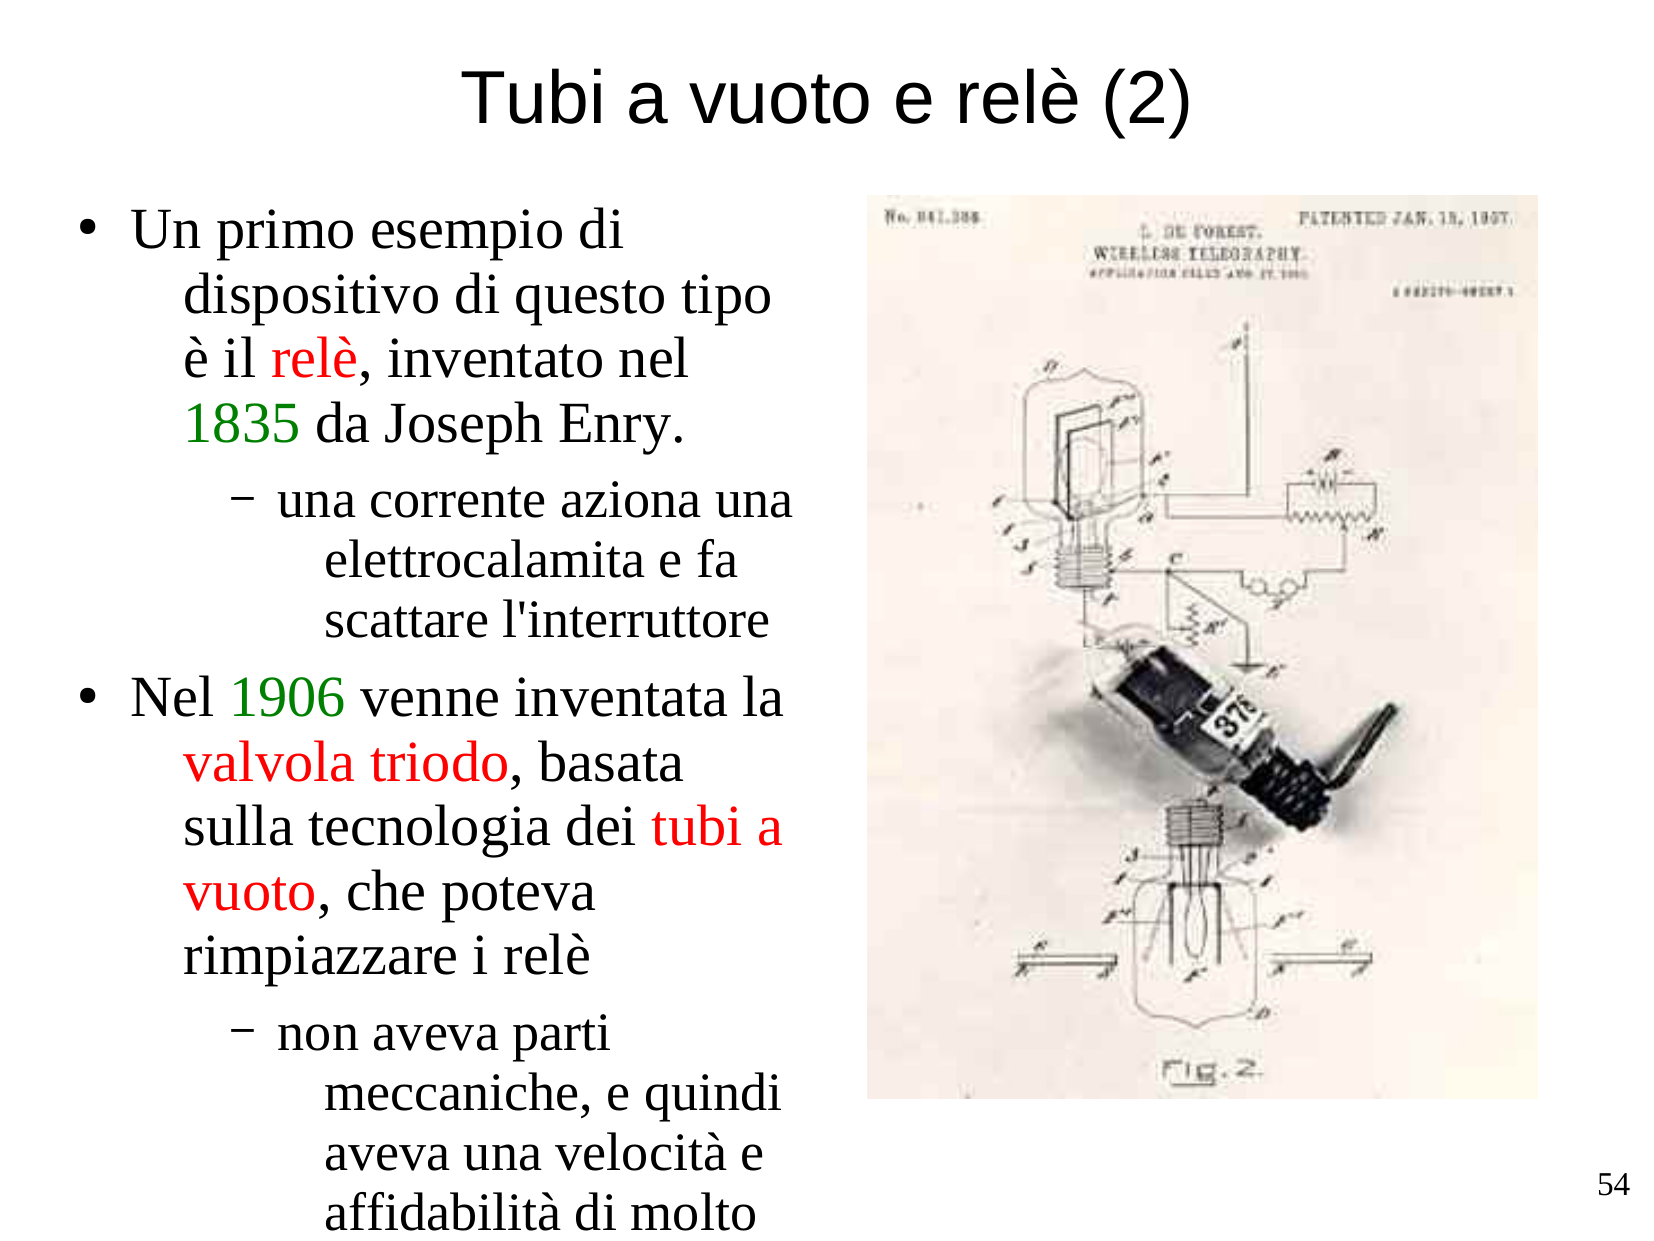

# Tubi a vuoto e relè (2)
Un primo esempio di dispositivo di questo tipo è il relè, inventato nel 1835 da Joseph Enry.
una corrente aziona una elettrocalamita e fa scattare l'interruttore
Nel 1906 venne inventata la valvola triodo, basata sulla tecnologia dei tubi a vuoto, che poteva rimpiazzare i relè
non aveva parti meccaniche, e quindi aveva una velocità e affidabilità di molto superiore